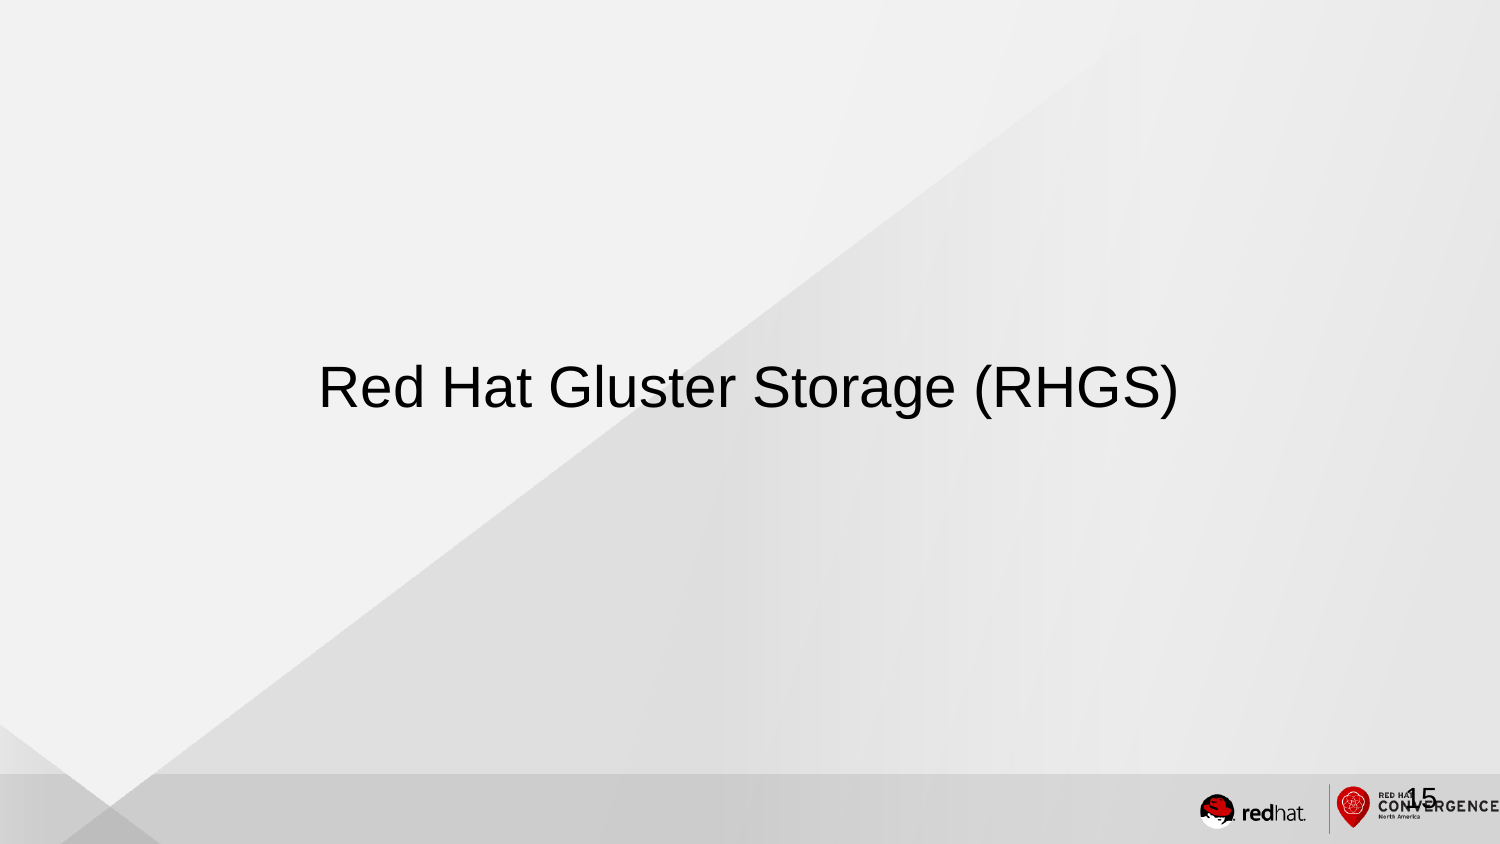

# Red Hat Gluster Storage (RHGS)
15